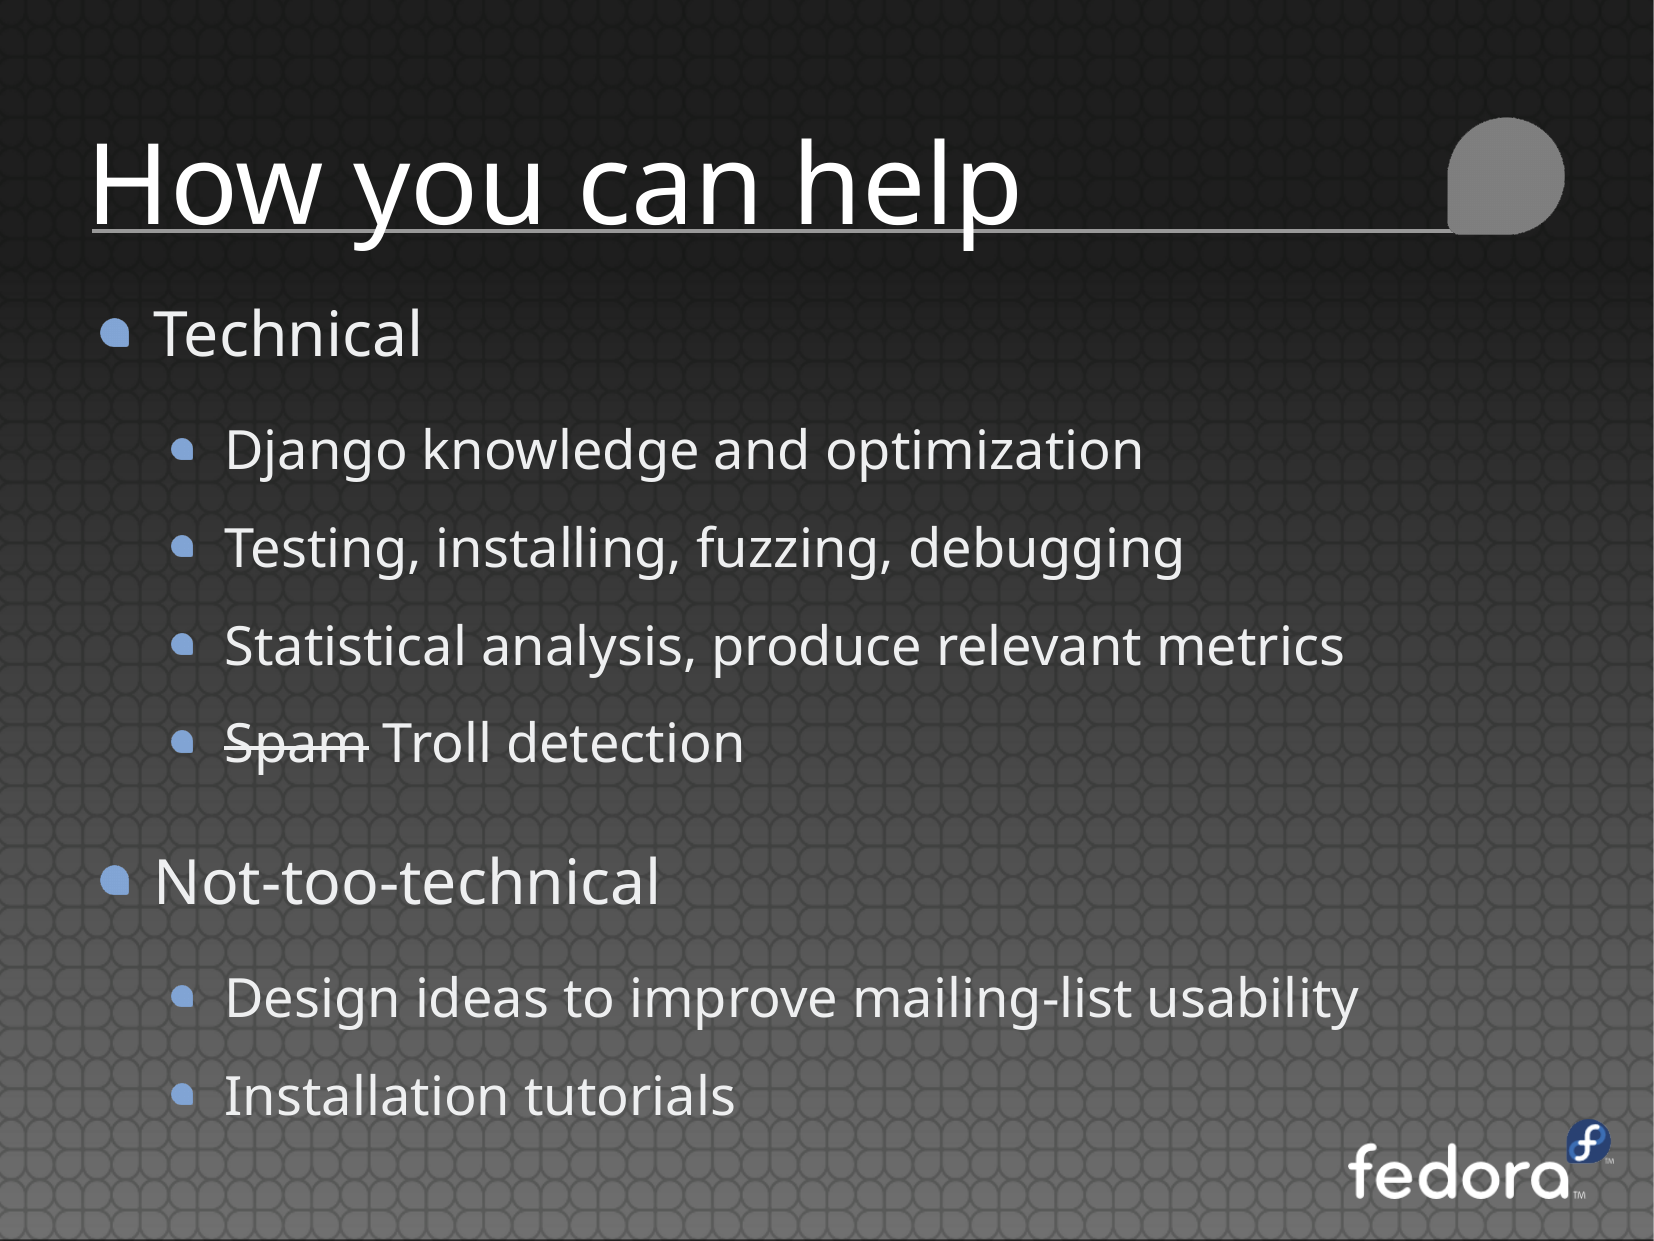

# How you can help
Technical
Django knowledge and optimization
Testing, installing, fuzzing, debugging
Statistical analysis, produce relevant metrics
Spam Troll detection
Not-too-technical
Design ideas to improve mailing-list usability
Installation tutorials